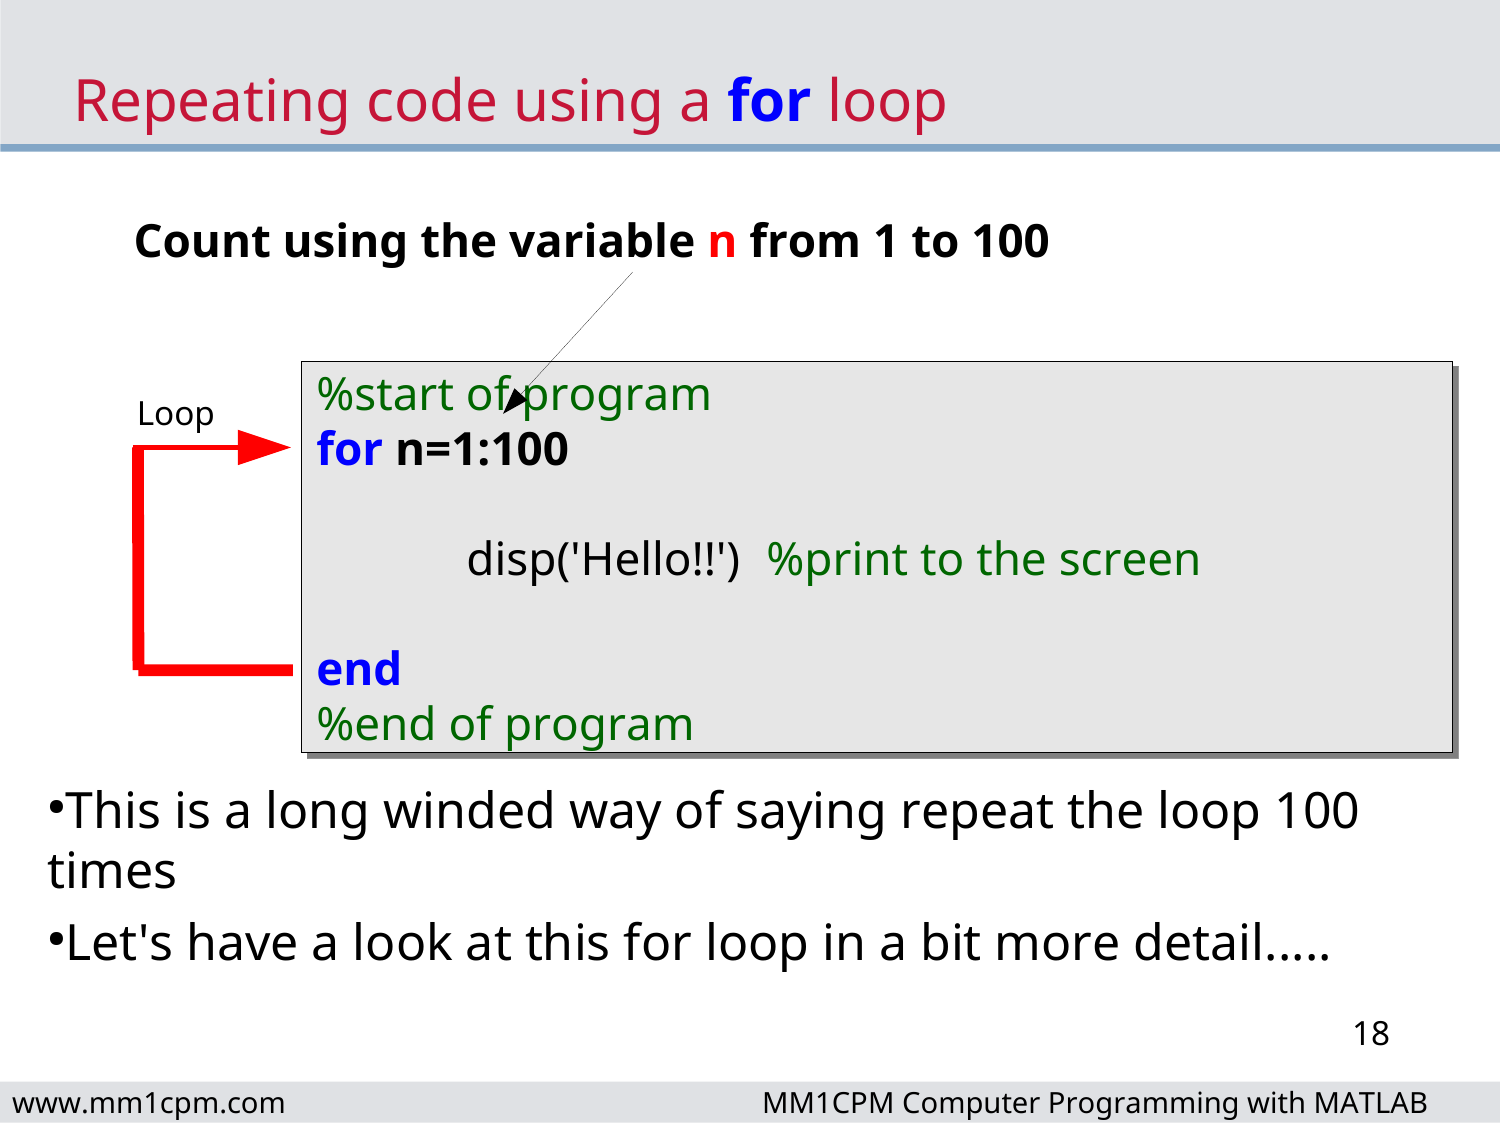

# Repeating code using a for loop
Count using the variable n from 1 to 100
%start of program
for n=1:100
	disp('Hello!!')	%print to the screen
end
%end of program
Loop
This is a long winded way of saying repeat the loop 100 times
Let's have a look at this for loop in a bit more detail.....